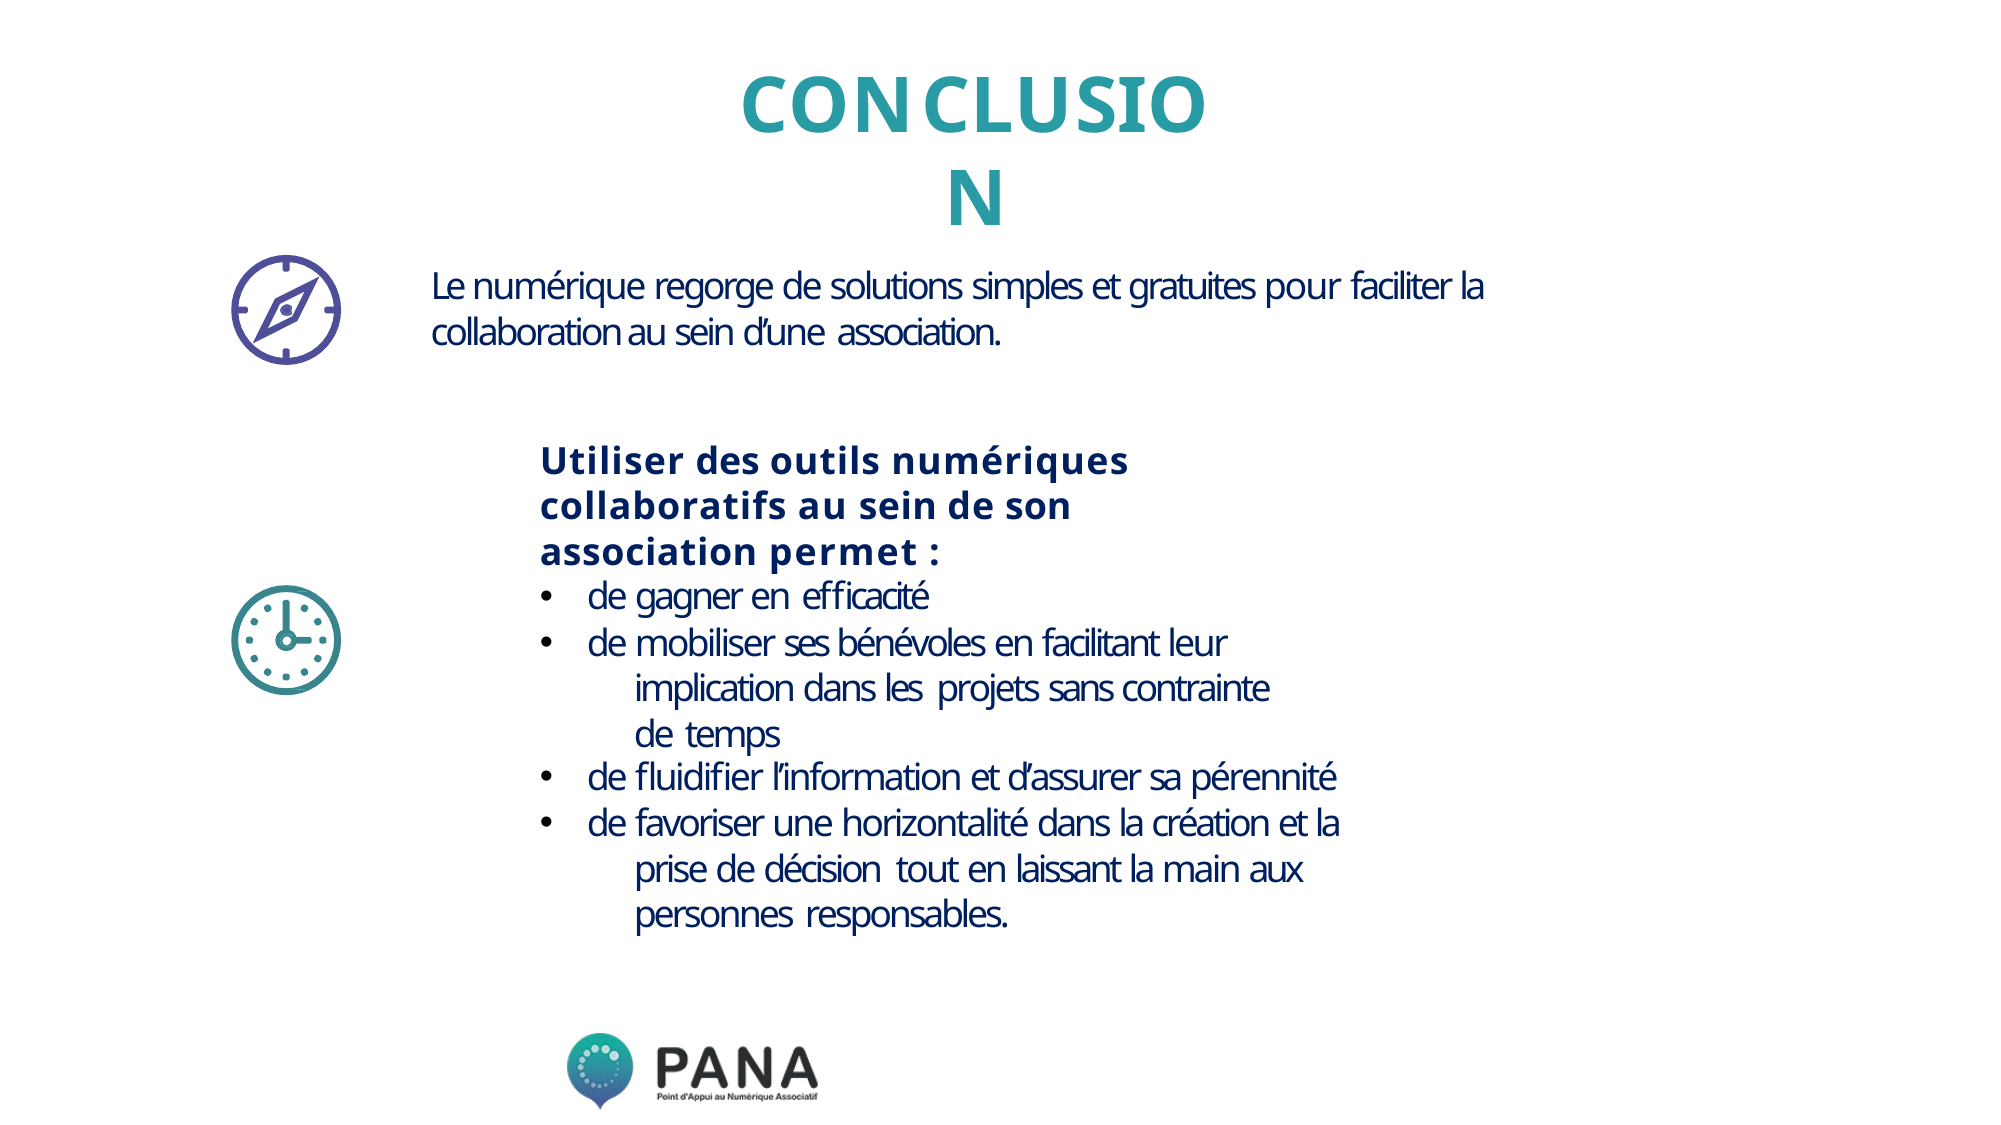

CONCLUSION
Le numérique regorge de solutions simples et gratuites pour faciliter la collaboration au sein d’une association.
# Utiliser des outils numériques collaboratifs au sein de son association permet :
de gagner en efficacité
de mobiliser ses bénévoles en facilitant leur implication dans les projets sans contrainte de temps
de fluidifier l’information et d’assurer sa pérennité
de favoriser une horizontalité dans la création et la prise de décision tout en laissant la main aux personnes responsables.